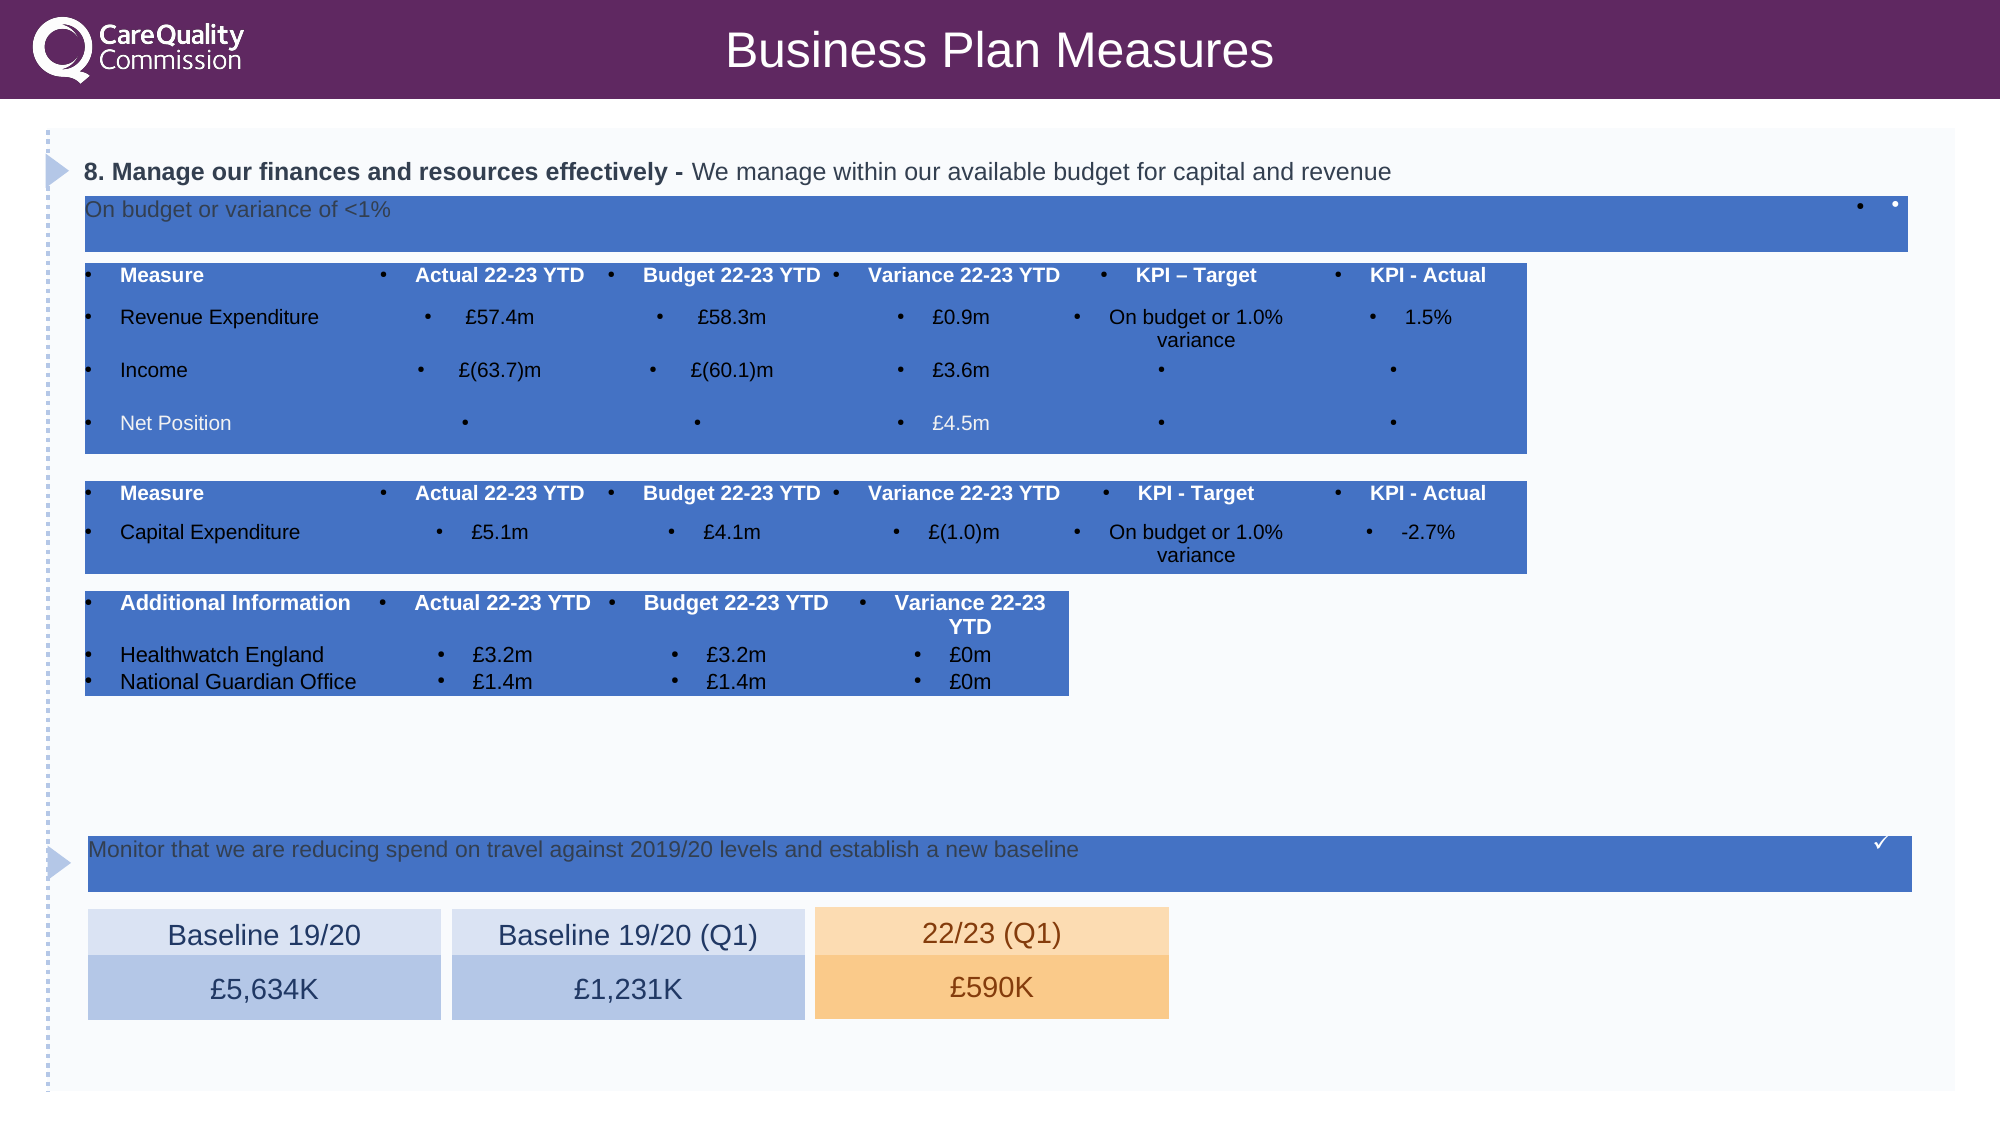

Business Plan Measures
8. Manage our finances and resources effectively - We manage within our available budget for capital and revenue
| On budget or variance of <1% |  |
| --- | --- |
| Measure | Actual 22-23 YTD | Budget 22-23 YTD | Variance 22-23 YTD | KPI – Target | KPI - Actual |
| --- | --- | --- | --- | --- | --- |
| Revenue Expenditure | £57.4m | £58.3m | £0.9m | On budget or 1.0% variance | 1.5% |
| Income | £(63.7)m | £(60.1)m | £3.6m | | |
| Net Position | | | £4.5m | | |
| Measure | Actual 22-23 YTD | Budget 22-23 YTD | Variance 22-23 YTD | KPI - Target | KPI - Actual |
| --- | --- | --- | --- | --- | --- |
| Capital Expenditure | £5.1m | £4.1m | £(1.0)m | On budget or 1.0% variance | -2.7% |
| Additional Information | Actual 22-23 YTD | Budget 22-23 YTD | Variance 22-23 YTD |
| --- | --- | --- | --- |
| Healthwatch England | £3.2m | £3.2m | £0m |
| National Guardian Office | £1.4m | £1.4m | £0m |
| Monitor that we are reducing spend on travel against 2019/20 levels and establish a new baseline |  |
| --- | --- |
22/23 (Q1)
Baseline 19/20
Baseline 19/20 (Q1)
£590K
£5,634K
£1,231K